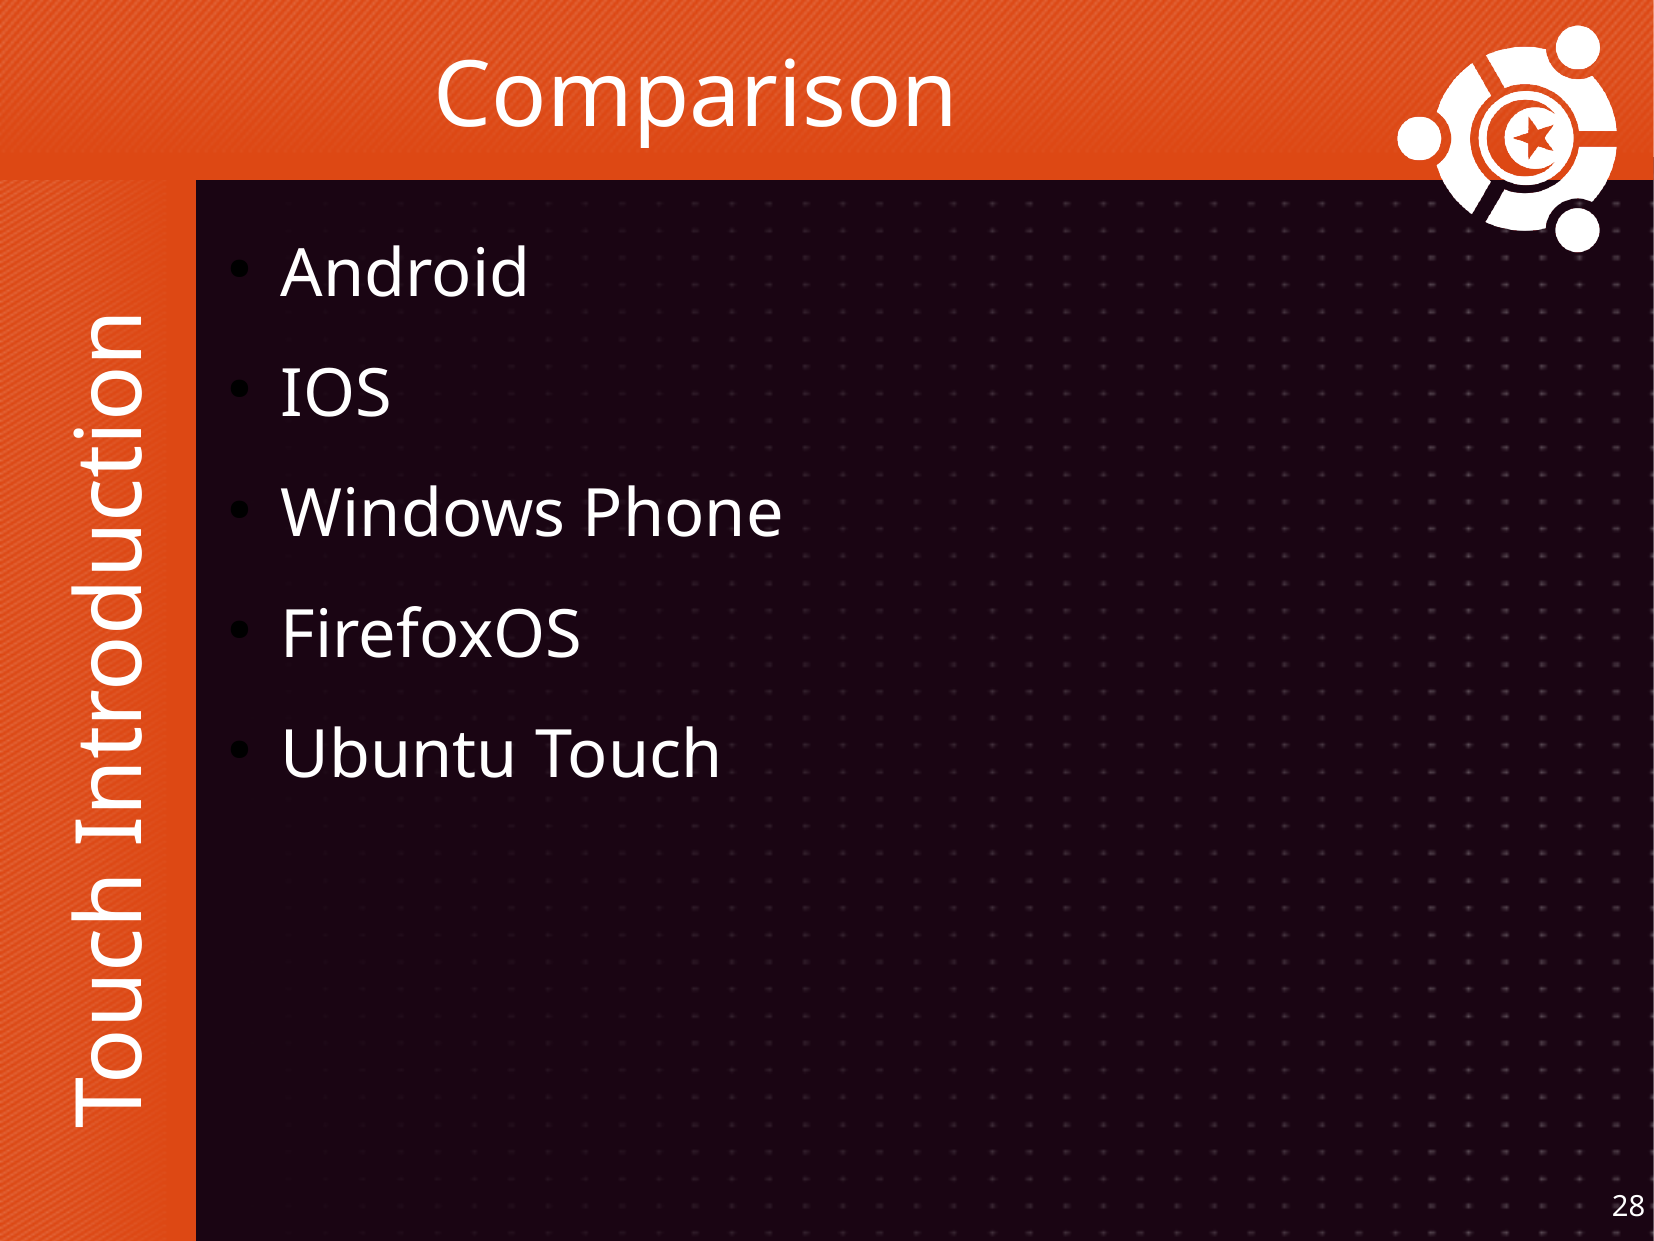

# Comparison
Android
IOS
Windows Phone
FirefoxOS
Ubuntu Touch
Touch Introduction
28